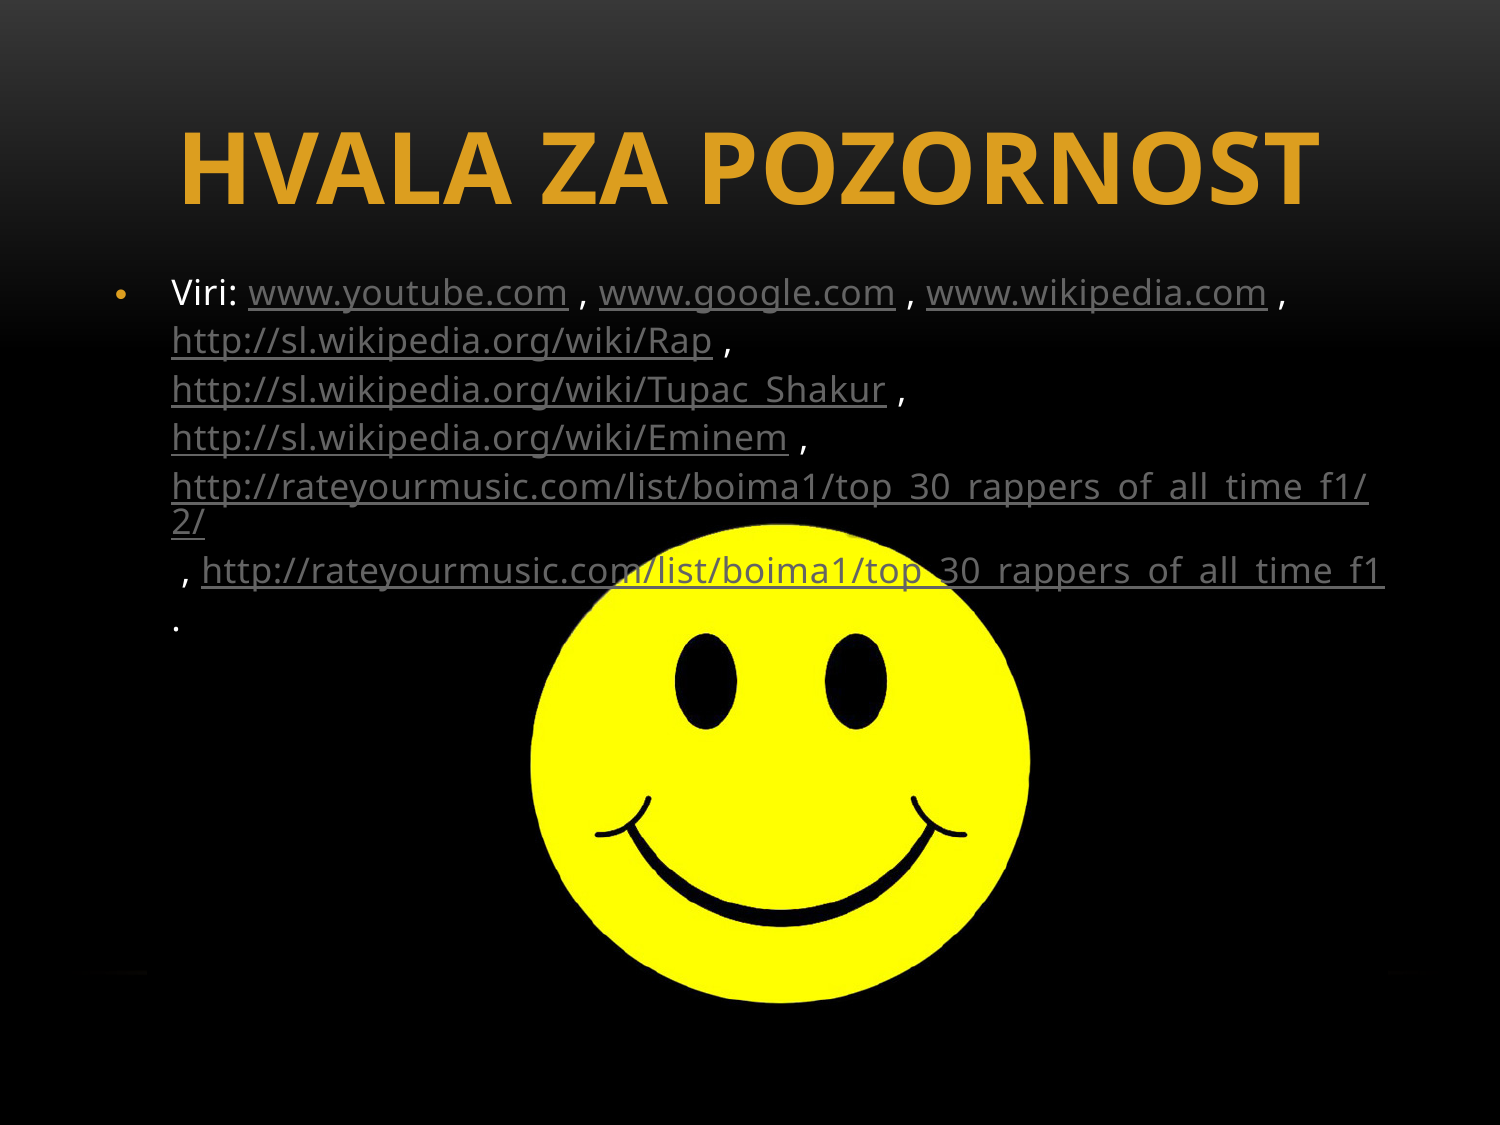

# HVALA ZA POZORNOST
Viri: www.youtube.com , www.google.com , www.wikipedia.com , http://sl.wikipedia.org/wiki/Rap , http://sl.wikipedia.org/wiki/Tupac_Shakur , http://sl.wikipedia.org/wiki/Eminem , http://rateyourmusic.com/list/boima1/top_30_rappers_of_all_time_f1/2/ , http://rateyourmusic.com/list/boima1/top_30_rappers_of_all_time_f1 .